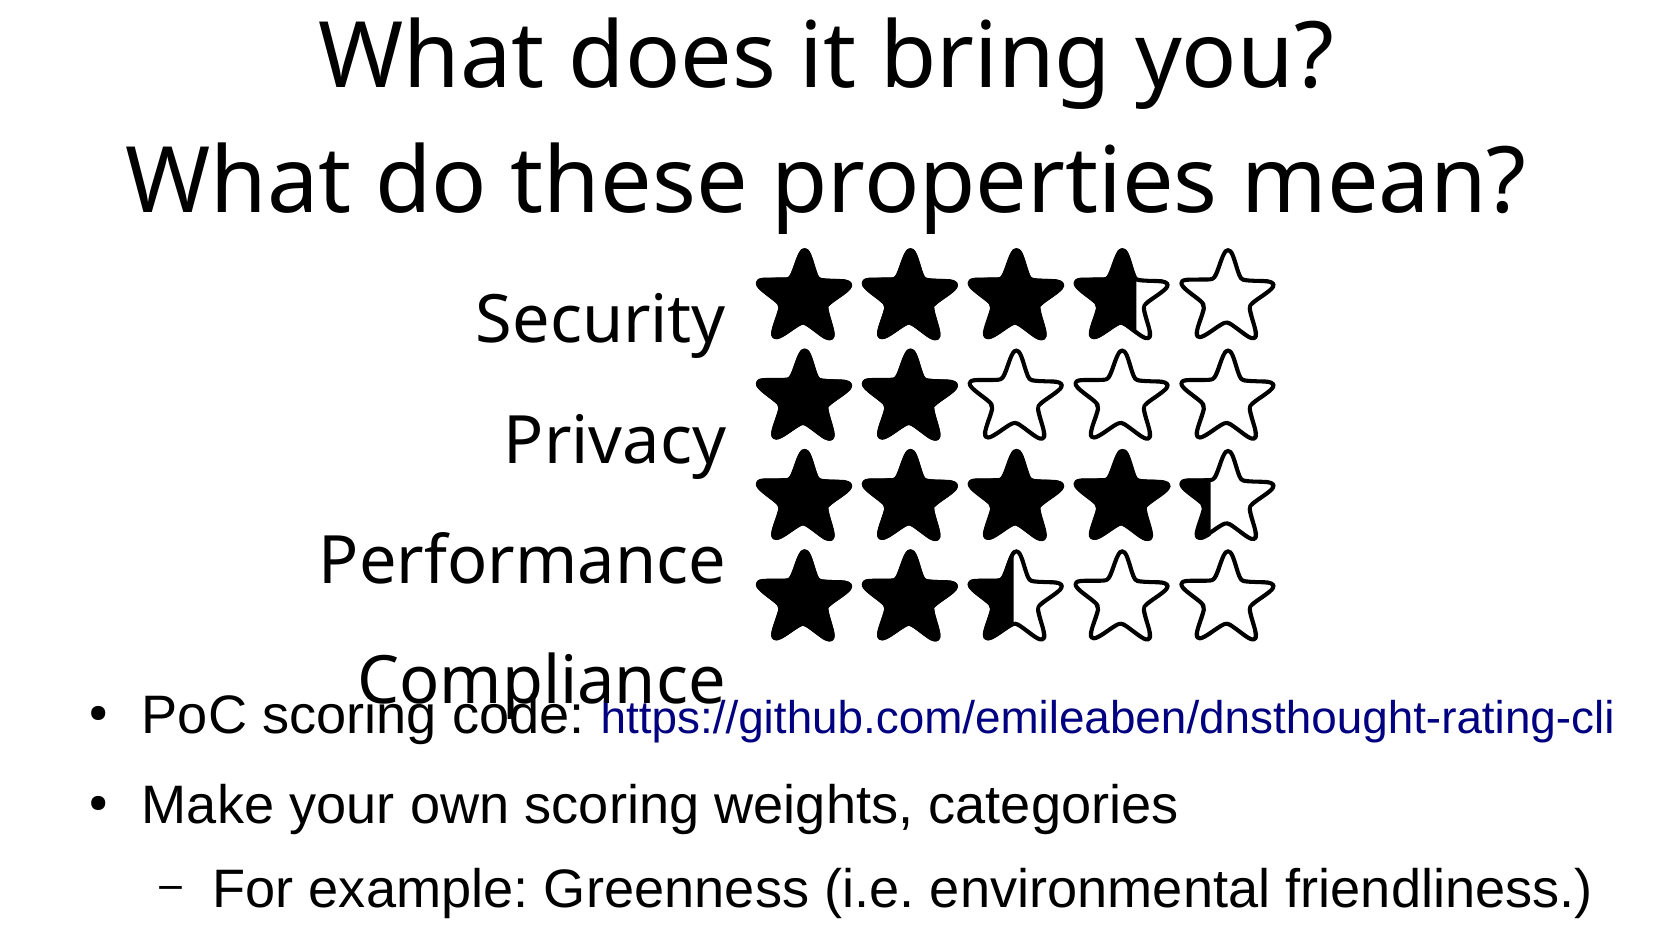

# What does it bring you? What do these properties mean?
Security
Privacy
Performance
Compliance
PoC scoring code: https://github.com/emileaben/dnsthought-rating-cli
Make your own scoring weights, categories
For example: Greenness (i.e. environmental friendliness.)